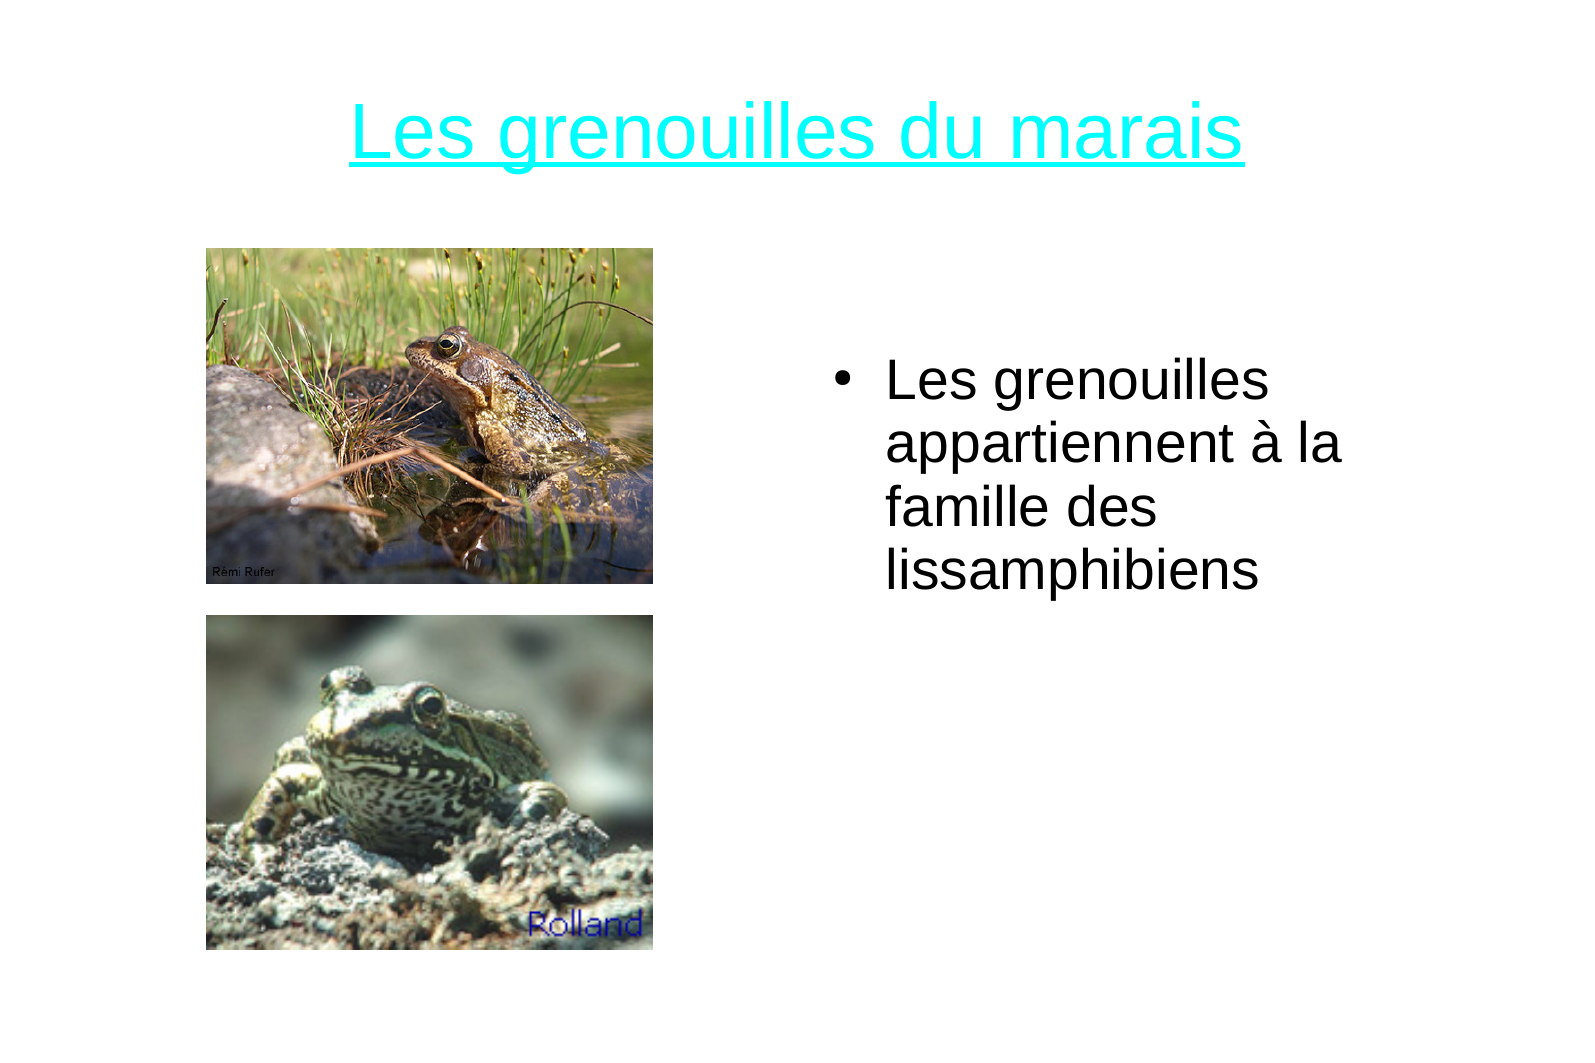

# Les grenouilles du marais
Les grenouilles appartiennent à la famille des lissamphibiens